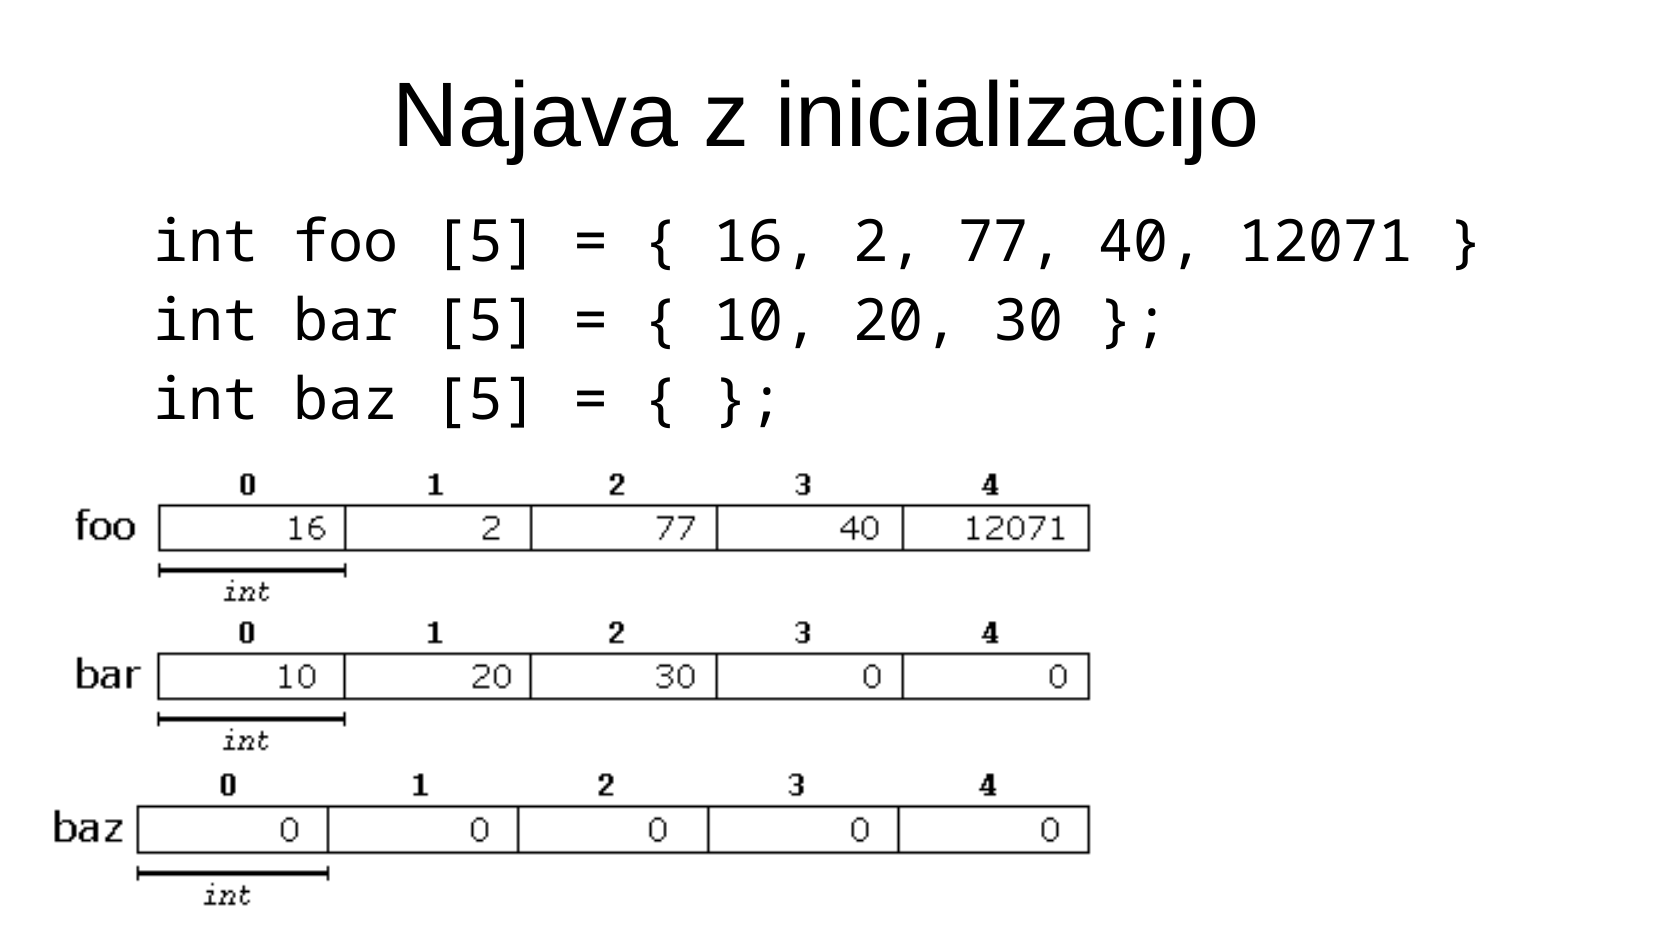

# Najava z inicializacijo
int foo [5] = { 16, 2, 77, 40, 12071 }
int bar [5] = { 10, 20, 30 };
int baz [5] = { };